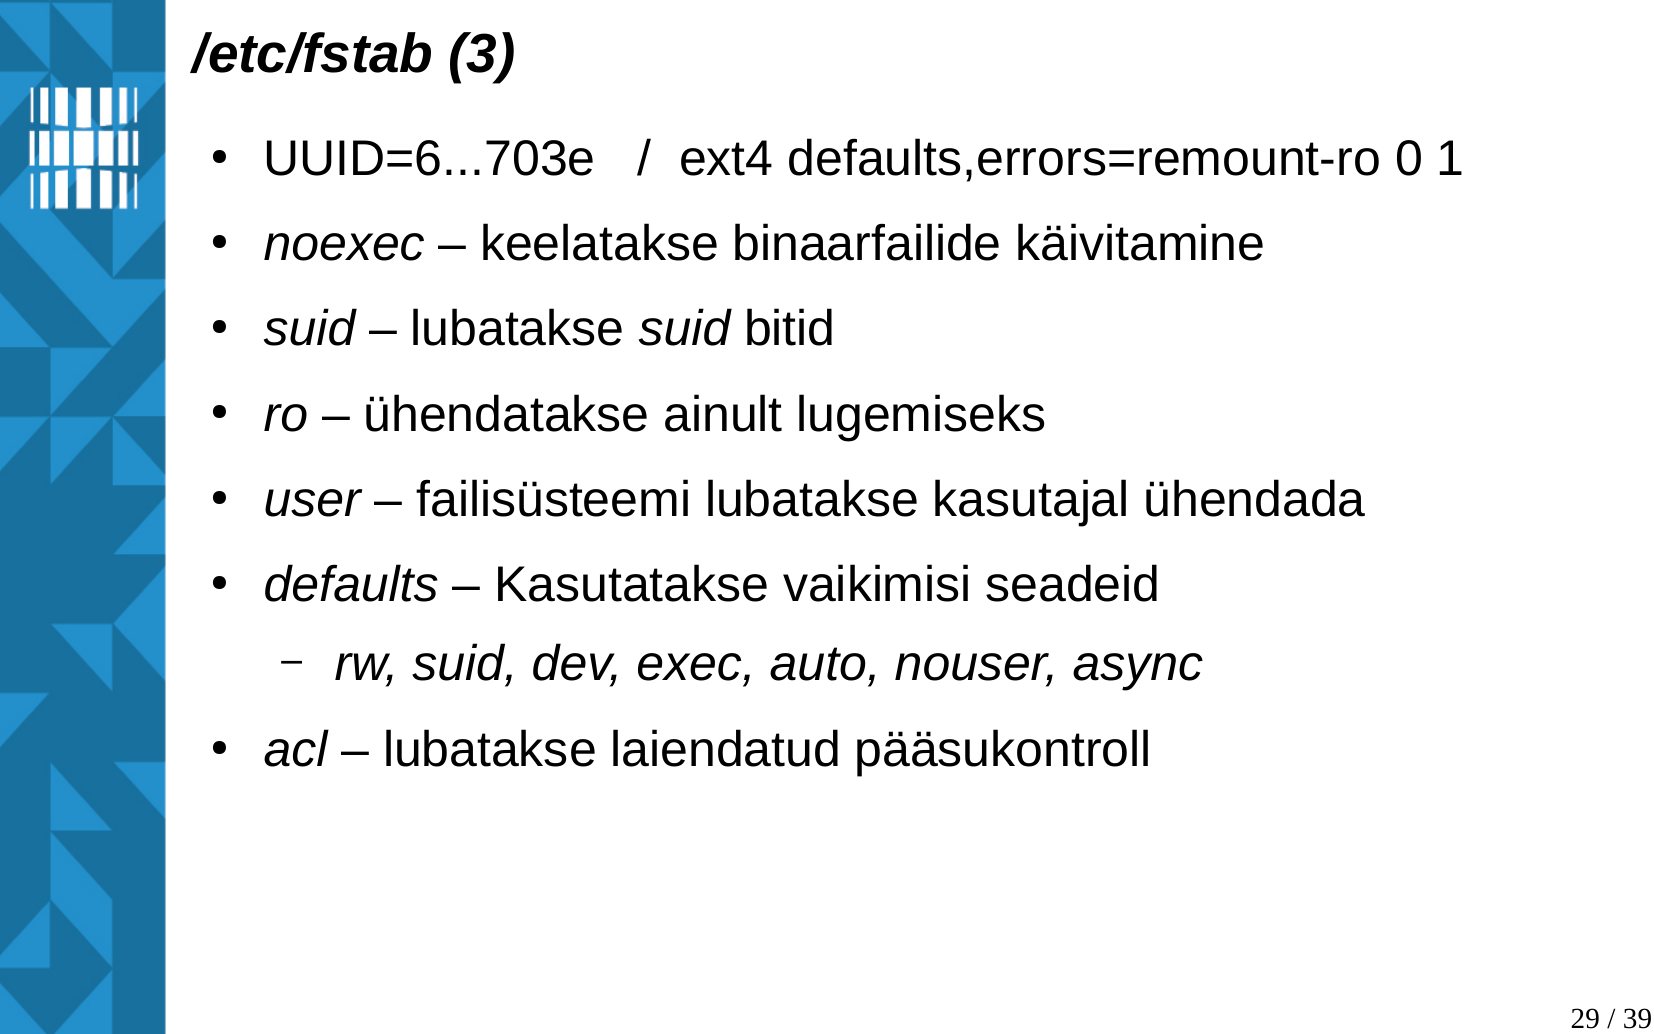

# /etc/fstab (3)
UUID=6...703e / ext4 defaults,errors=remount-ro 0 1
noexec – keelatakse binaarfailide käivitamine
suid – lubatakse suid bitid
ro – ühendatakse ainult lugemiseks
user – failisüsteemi lubatakse kasutajal ühendada
defaults – Kasutatakse vaikimisi seadeid
rw, suid, dev, exec, auto, nouser, async
acl – lubatakse laiendatud pääsukontroll
29